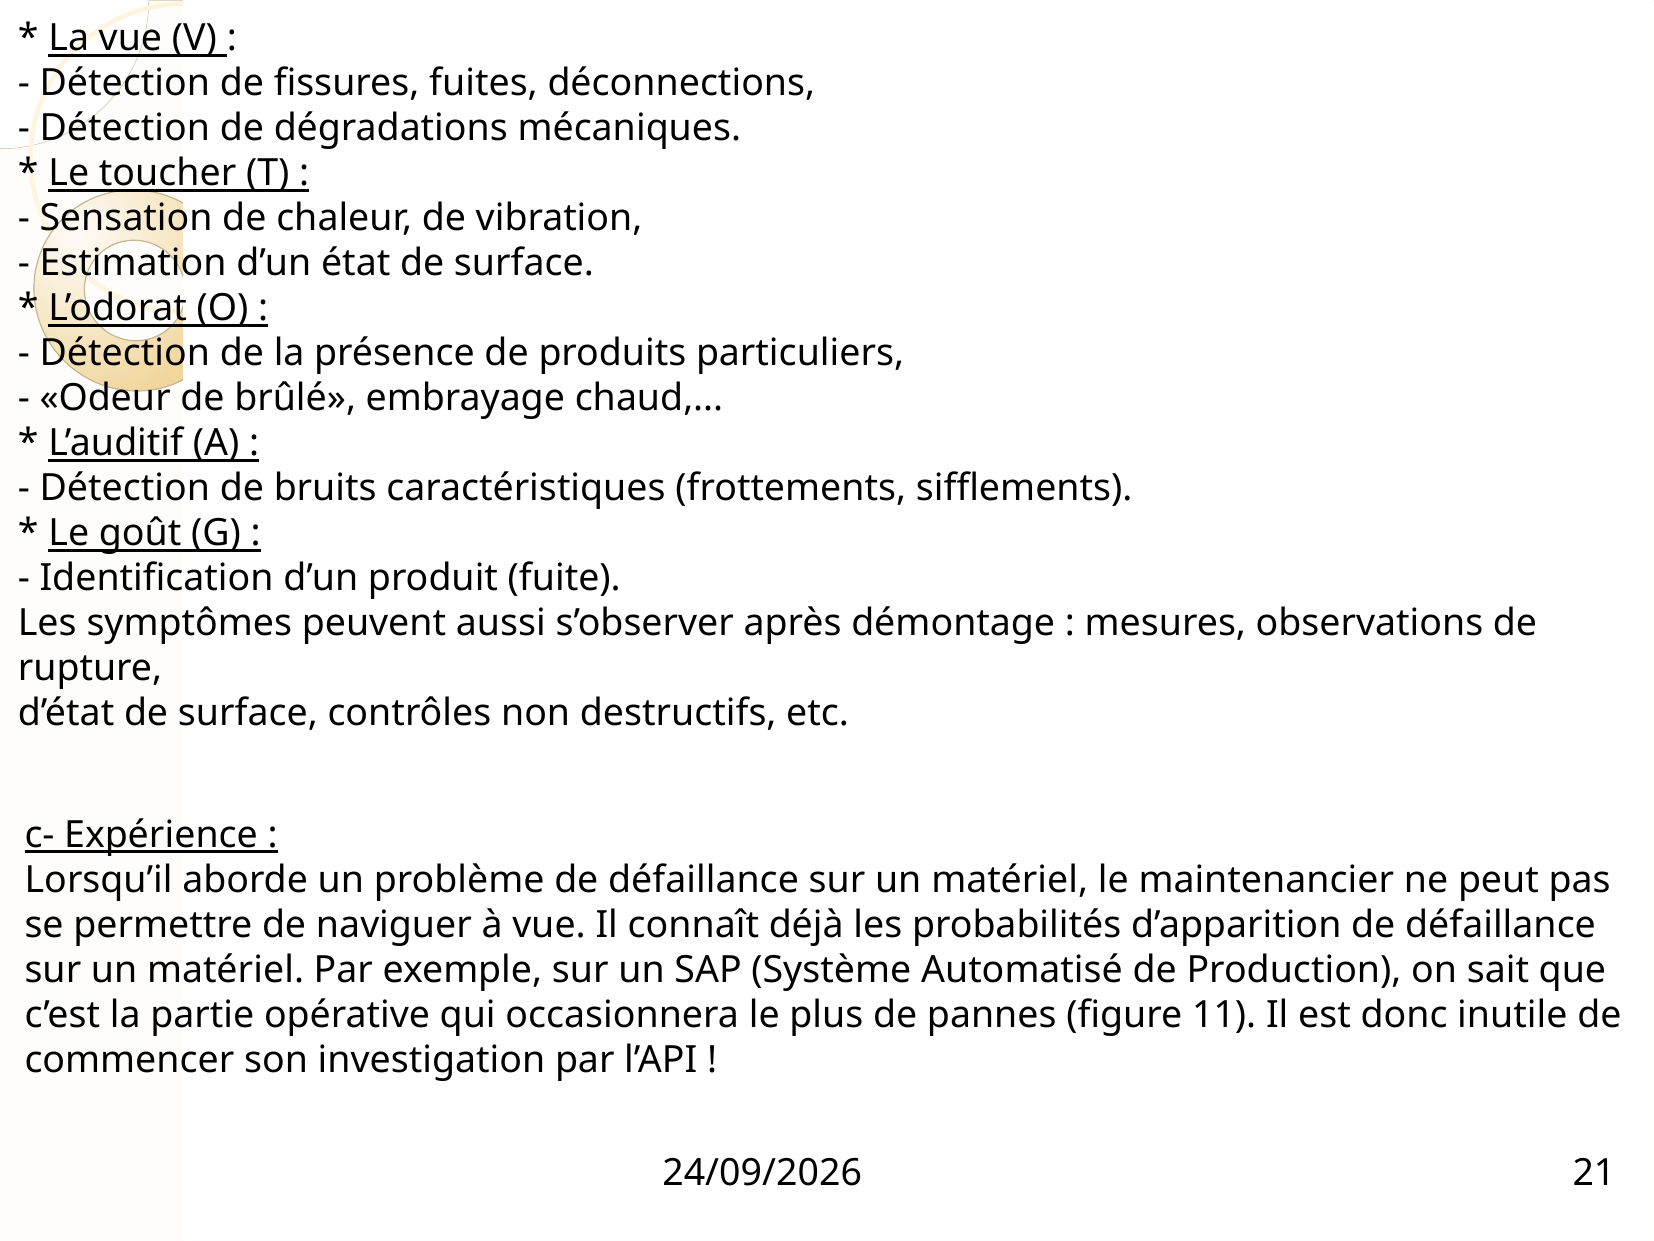

* La vue (V) :
- Détection de fissures, fuites, déconnections,
- Détection de dégradations mécaniques.
* Le toucher (T) :
- Sensation de chaleur, de vibration,
- Estimation d’un état de surface.
* L’odorat (O) :
- Détection de la présence de produits particuliers,
- «Odeur de brûlé», embrayage chaud,...
* L’auditif (A) :
- Détection de bruits caractéristiques (frottements, sifflements).
* Le goût (G) :
- Identification d’un produit (fuite).
Les symptômes peuvent aussi s’observer après démontage : mesures, observations de rupture,
d’état de surface, contrôles non destructifs, etc.
c- Expérience :
Lorsqu’il aborde un problème de défaillance sur un matériel, le maintenancier ne peut pas se permettre de naviguer à vue. Il connaît déjà les probabilités d’apparition de défaillance sur un matériel. Par exemple, sur un SAP (Système Automatisé de Production), on sait que c’est la partie opérative qui occasionnera le plus de pannes (figure 11). Il est donc inutile de commencer son investigation par l’API !